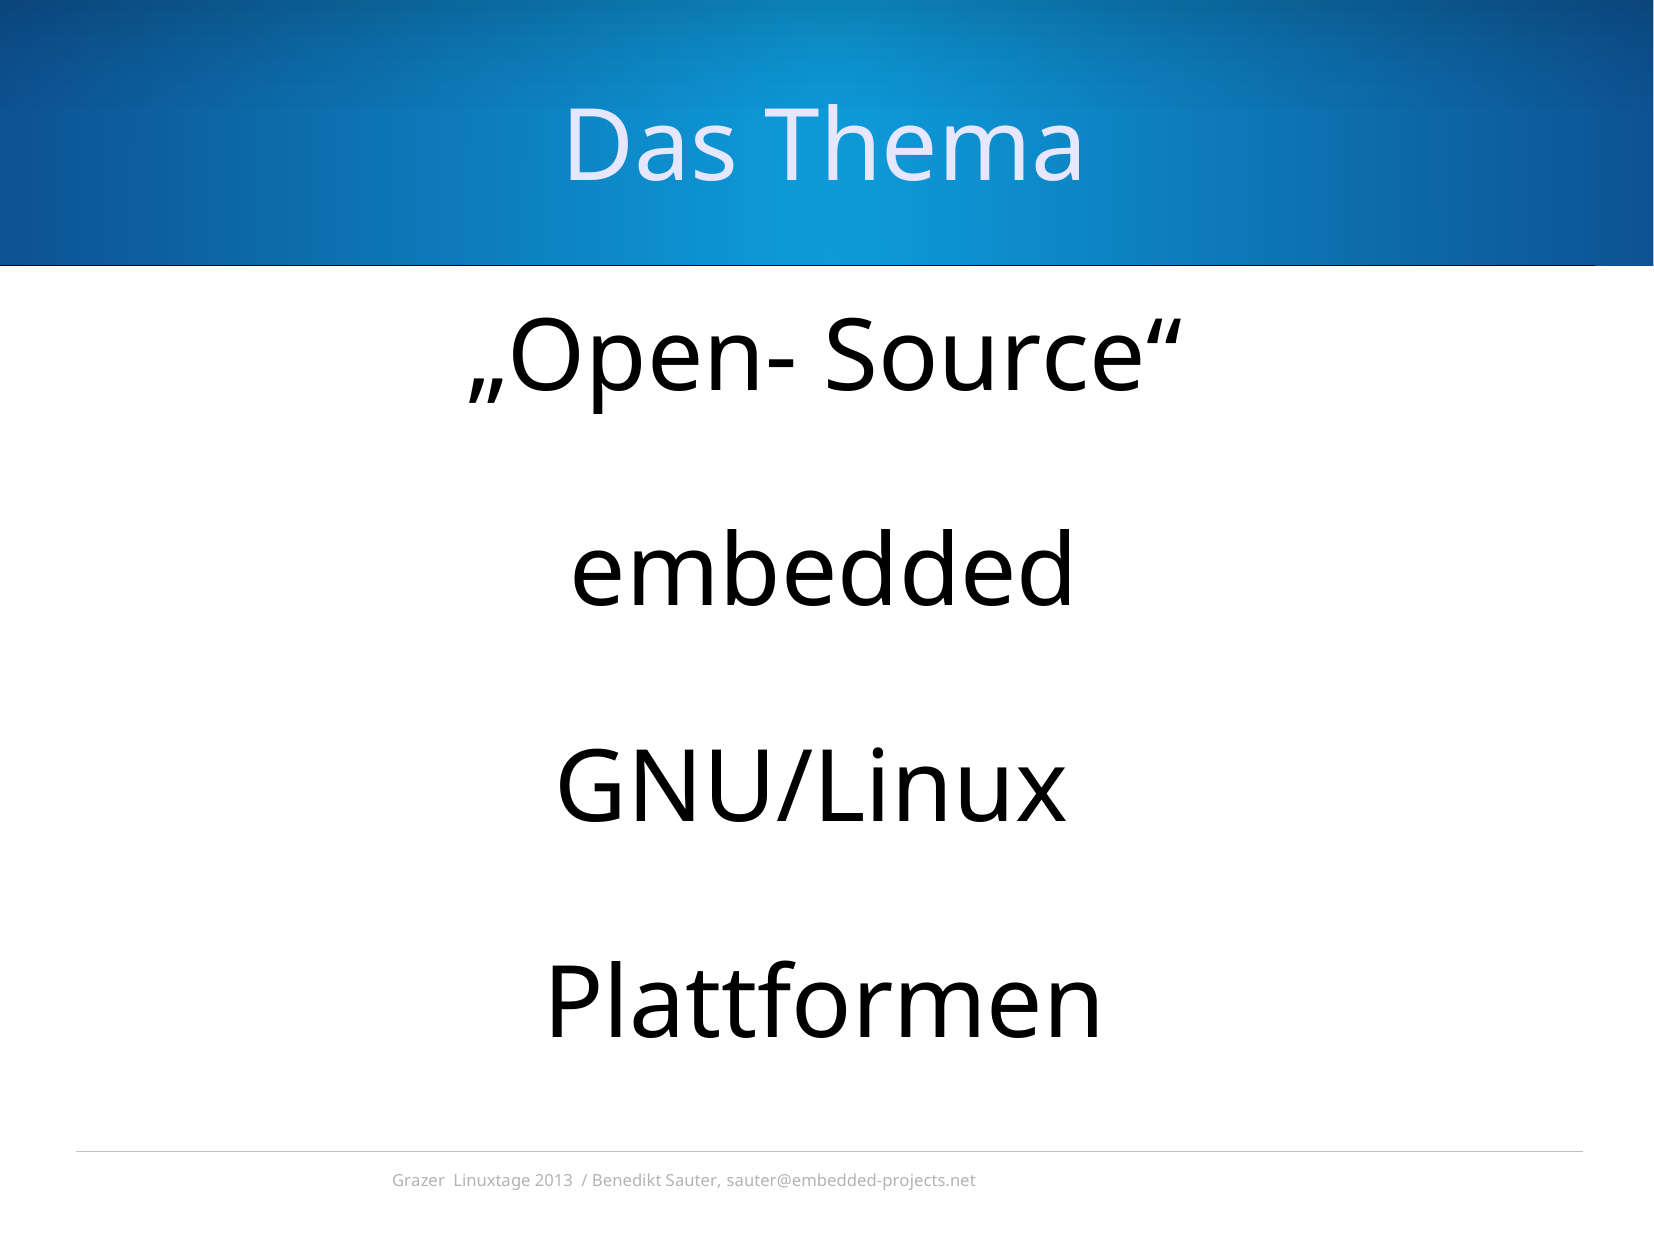

# Das Thema
„Open- Source“
 embedded
GNU/Linux
Plattformen